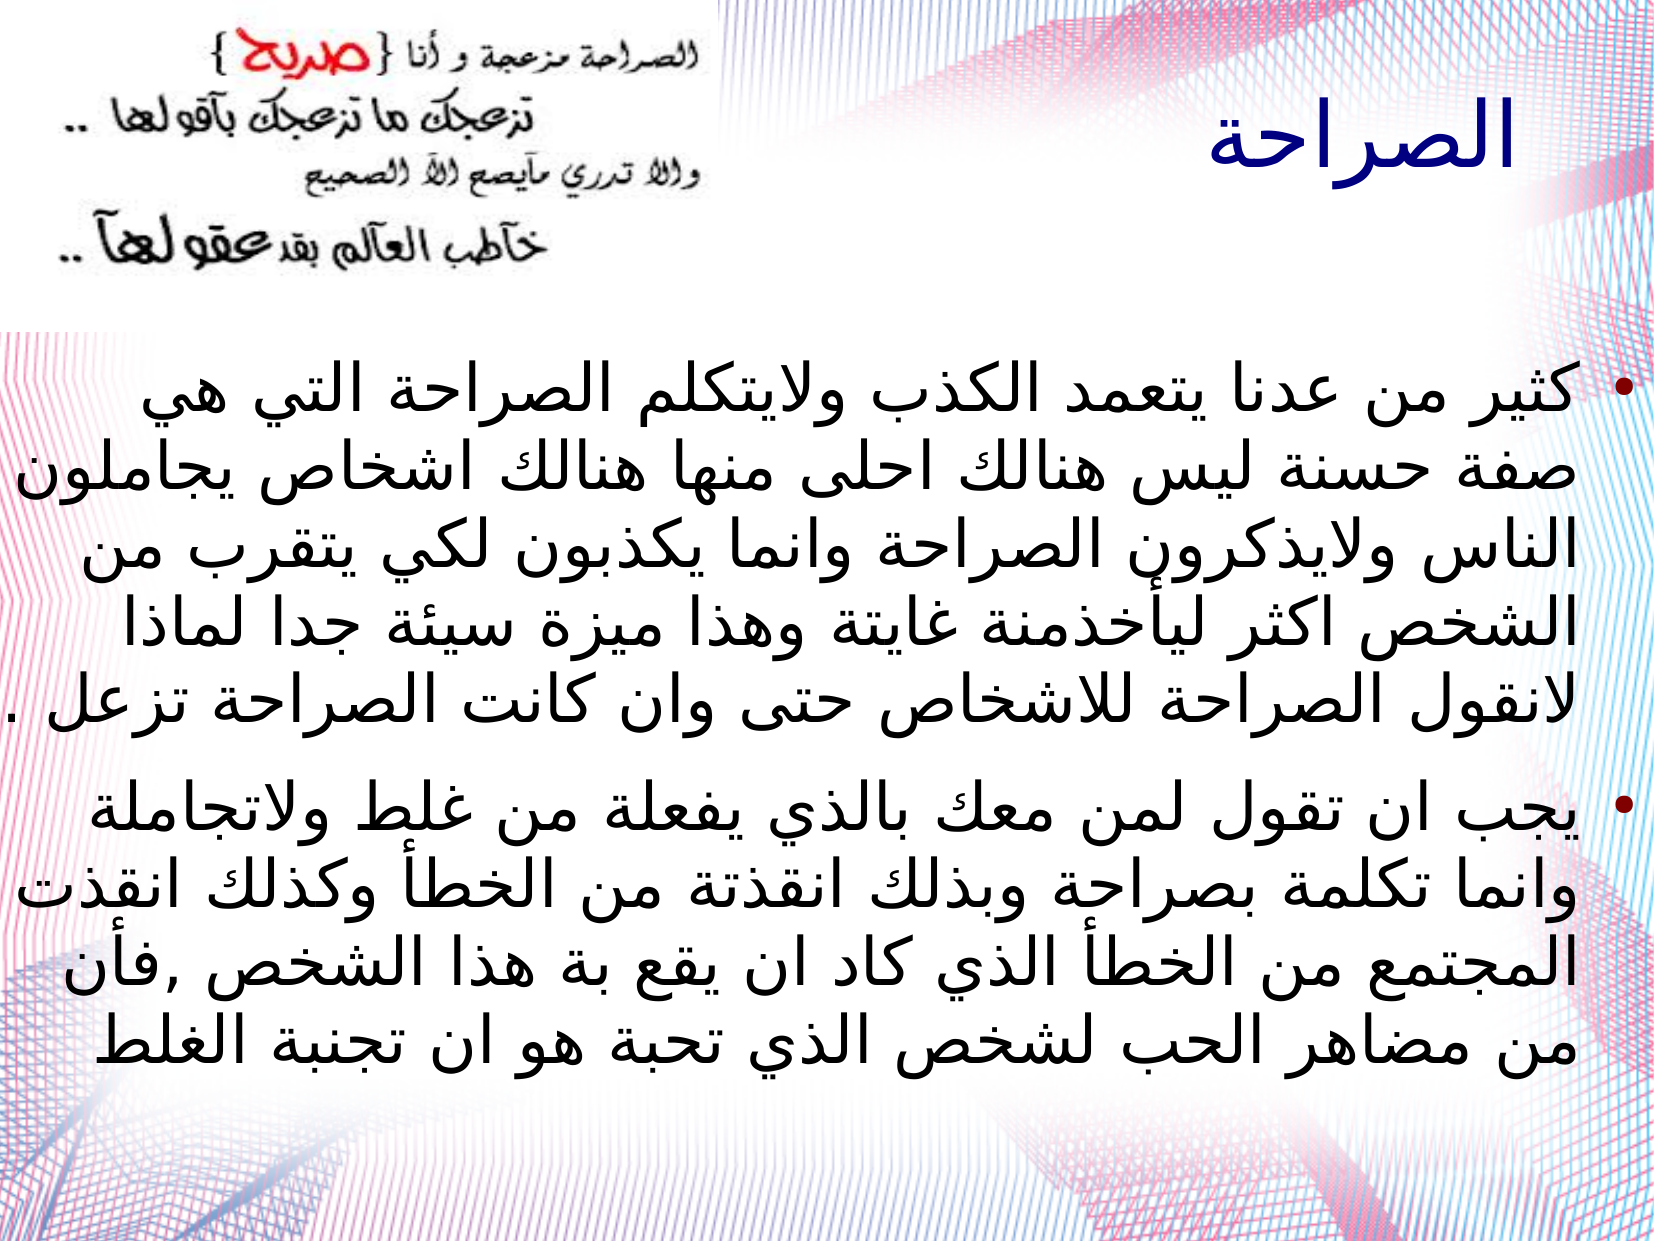

# الصراحة
كثير من عدنا يتعمد الكذب ولايتكلم الصراحة التي هي صفة حسنة ليس هنالك احلى منها هنالك اشخاص يجاملون الناس ولايذكرون الصراحة وانما يكذبون لكي يتقرب من الشخص اكثر ليأخذمنة غايتة وهذا ميزة سيئة جدا لماذا لانقول الصراحة للاشخاص حتى وان كانت الصراحة تزعل .
يجب ان تقول لمن معك بالذي يفعلة من غلط ولاتجاملة وانما تكلمة بصراحة وبذلك انقذتة من الخطأ وكذلك انقذت المجتمع من الخطأ الذي كاد ان يقع بة هذا الشخص ,فأن من مضاهر الحب لشخص الذي تحبة هو ان تجنبة الغلط